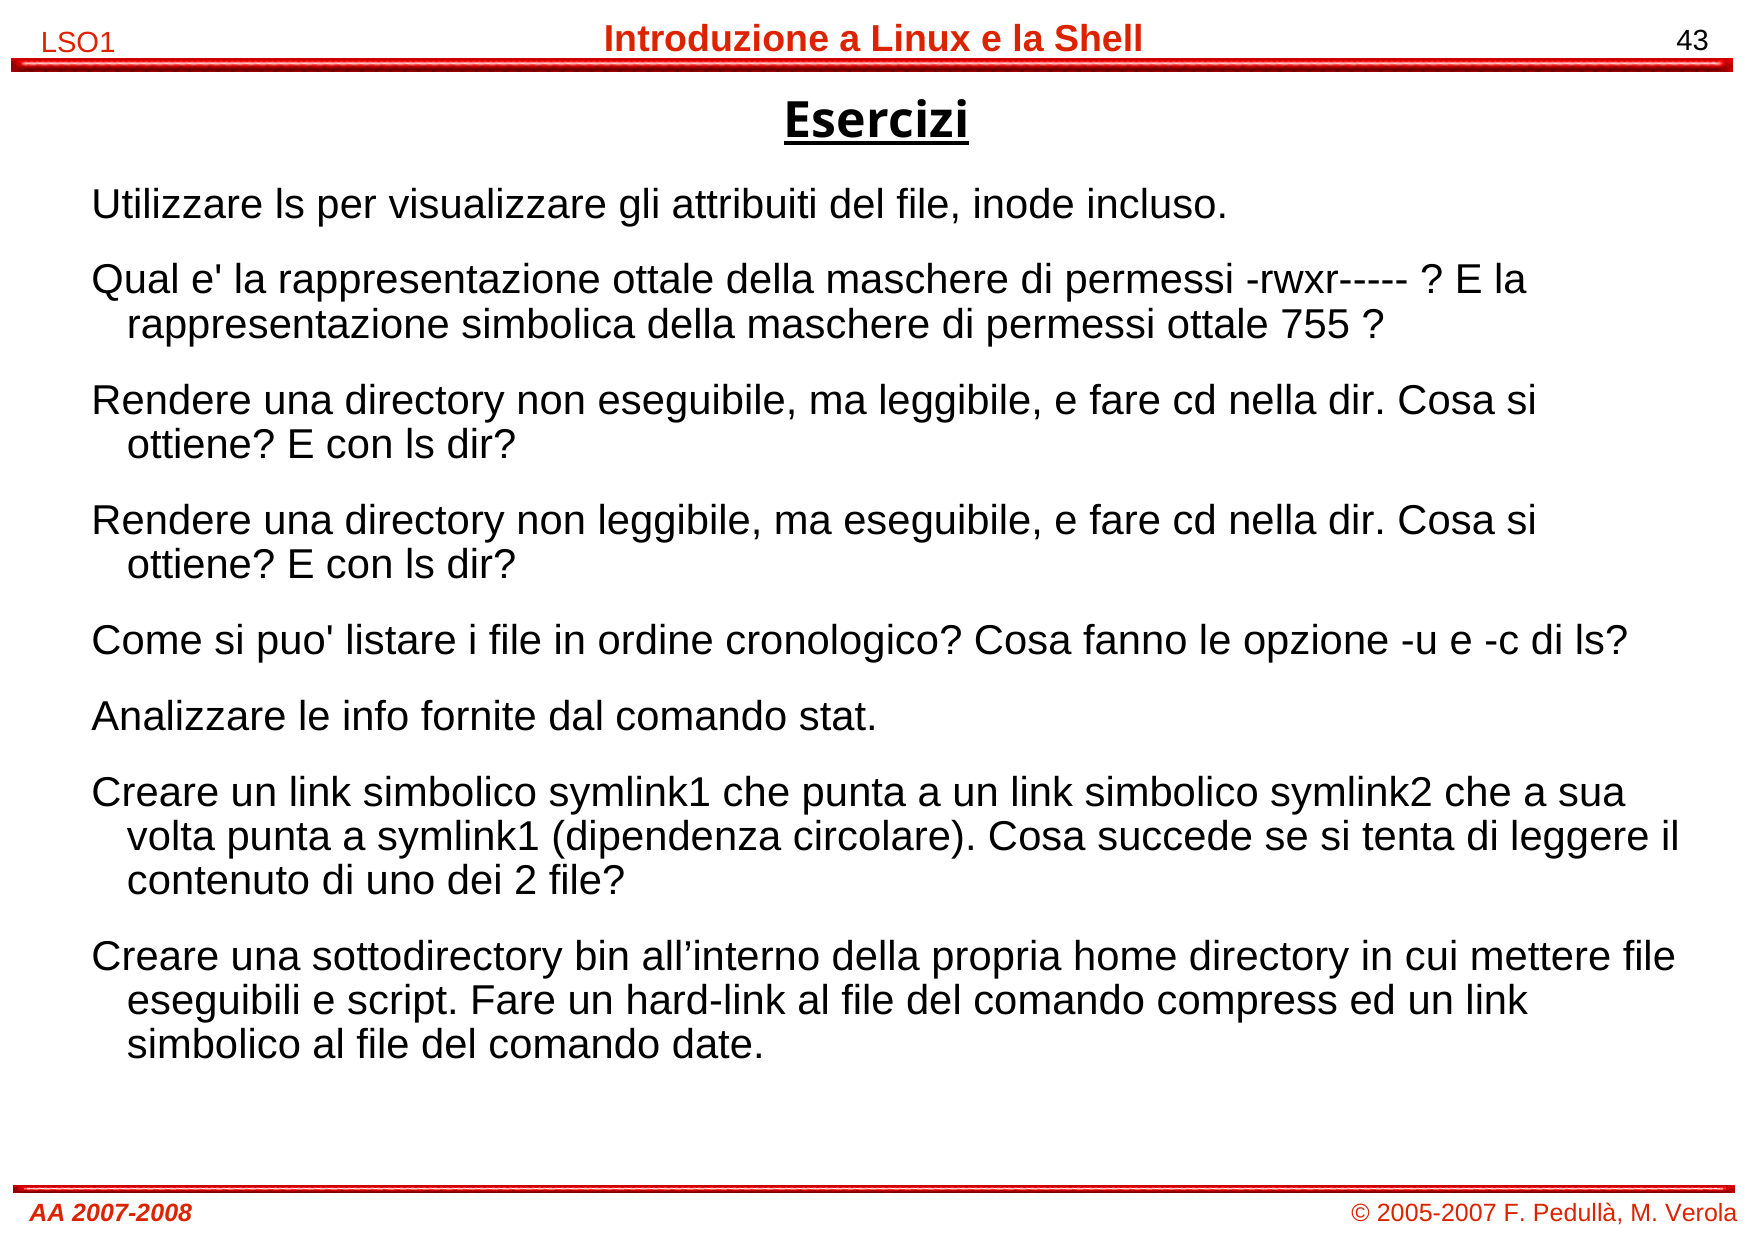

# Esercizi
Utilizzare ls per visualizzare gli attribuiti del file, inode incluso.
Qual e' la rappresentazione ottale della maschere di permessi -rwxr----- ? E la rappresentazione simbolica della maschere di permessi ottale 755 ?
Rendere una directory non eseguibile, ma leggibile, e fare cd nella dir. Cosa si ottiene? E con ls dir?
Rendere una directory non leggibile, ma eseguibile, e fare cd nella dir. Cosa si ottiene? E con ls dir?
Come si puo' listare i file in ordine cronologico? Cosa fanno le opzione -u e -c di ls?
Analizzare le info fornite dal comando stat.
Creare un link simbolico symlink1 che punta a un link simbolico symlink2 che a sua volta punta a symlink1 (dipendenza circolare). Cosa succede se si tenta di leggere il contenuto di uno dei 2 file?
Creare una sottodirectory bin all’interno della propria home directory in cui mettere file eseguibili e script. Fare un hard-link al file del comando compress ed un link simbolico al file del comando date.